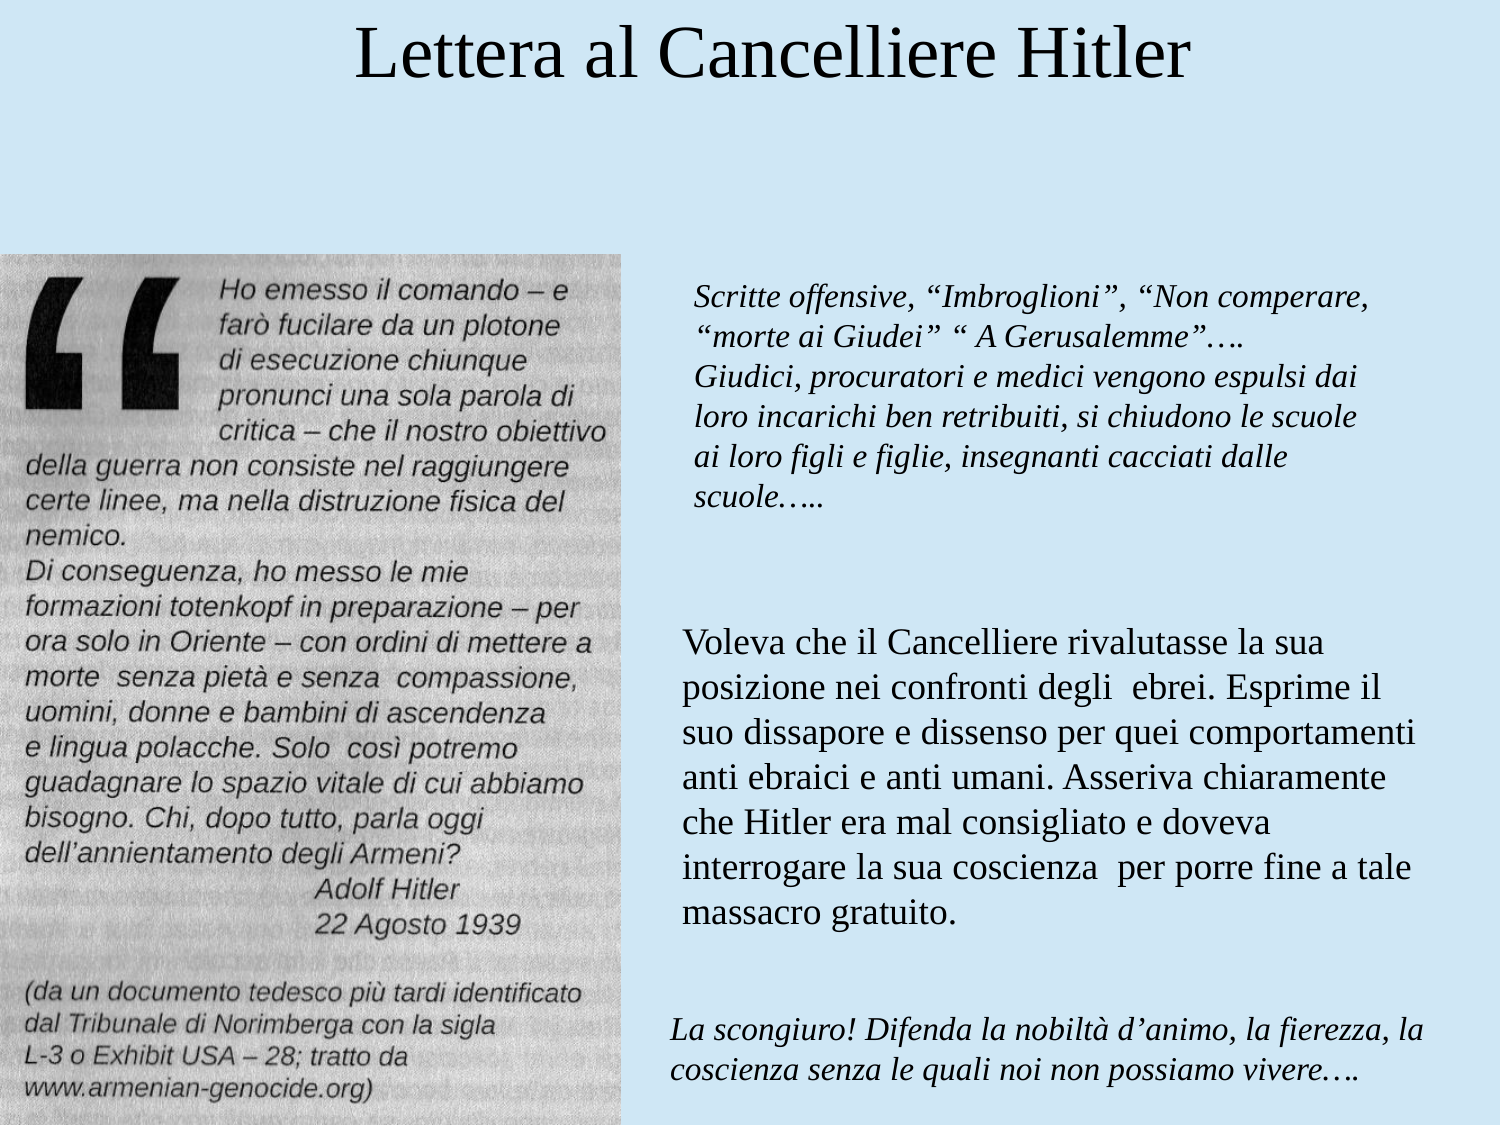

Lettera al Cancelliere Hitler
Scritte offensive, “Imbroglioni”, “Non comperare, “morte ai Giudei” “ A Gerusalemme”….
Giudici, procuratori e medici vengono espulsi dai loro incarichi ben retribuiti, si chiudono le scuole ai loro figli e figlie, insegnanti cacciati dalle scuole…..
Voleva che il Cancelliere rivalutasse la sua posizione nei confronti degli ebrei. Esprime il suo dissapore e dissenso per quei comportamenti anti ebraici e anti umani. Asseriva chiaramente che Hitler era mal consigliato e doveva interrogare la sua coscienza per porre fine a tale massacro gratuito.
La scongiuro! Difenda la nobiltà d’animo, la fierezza, la coscienza senza le quali noi non possiamo vivere….